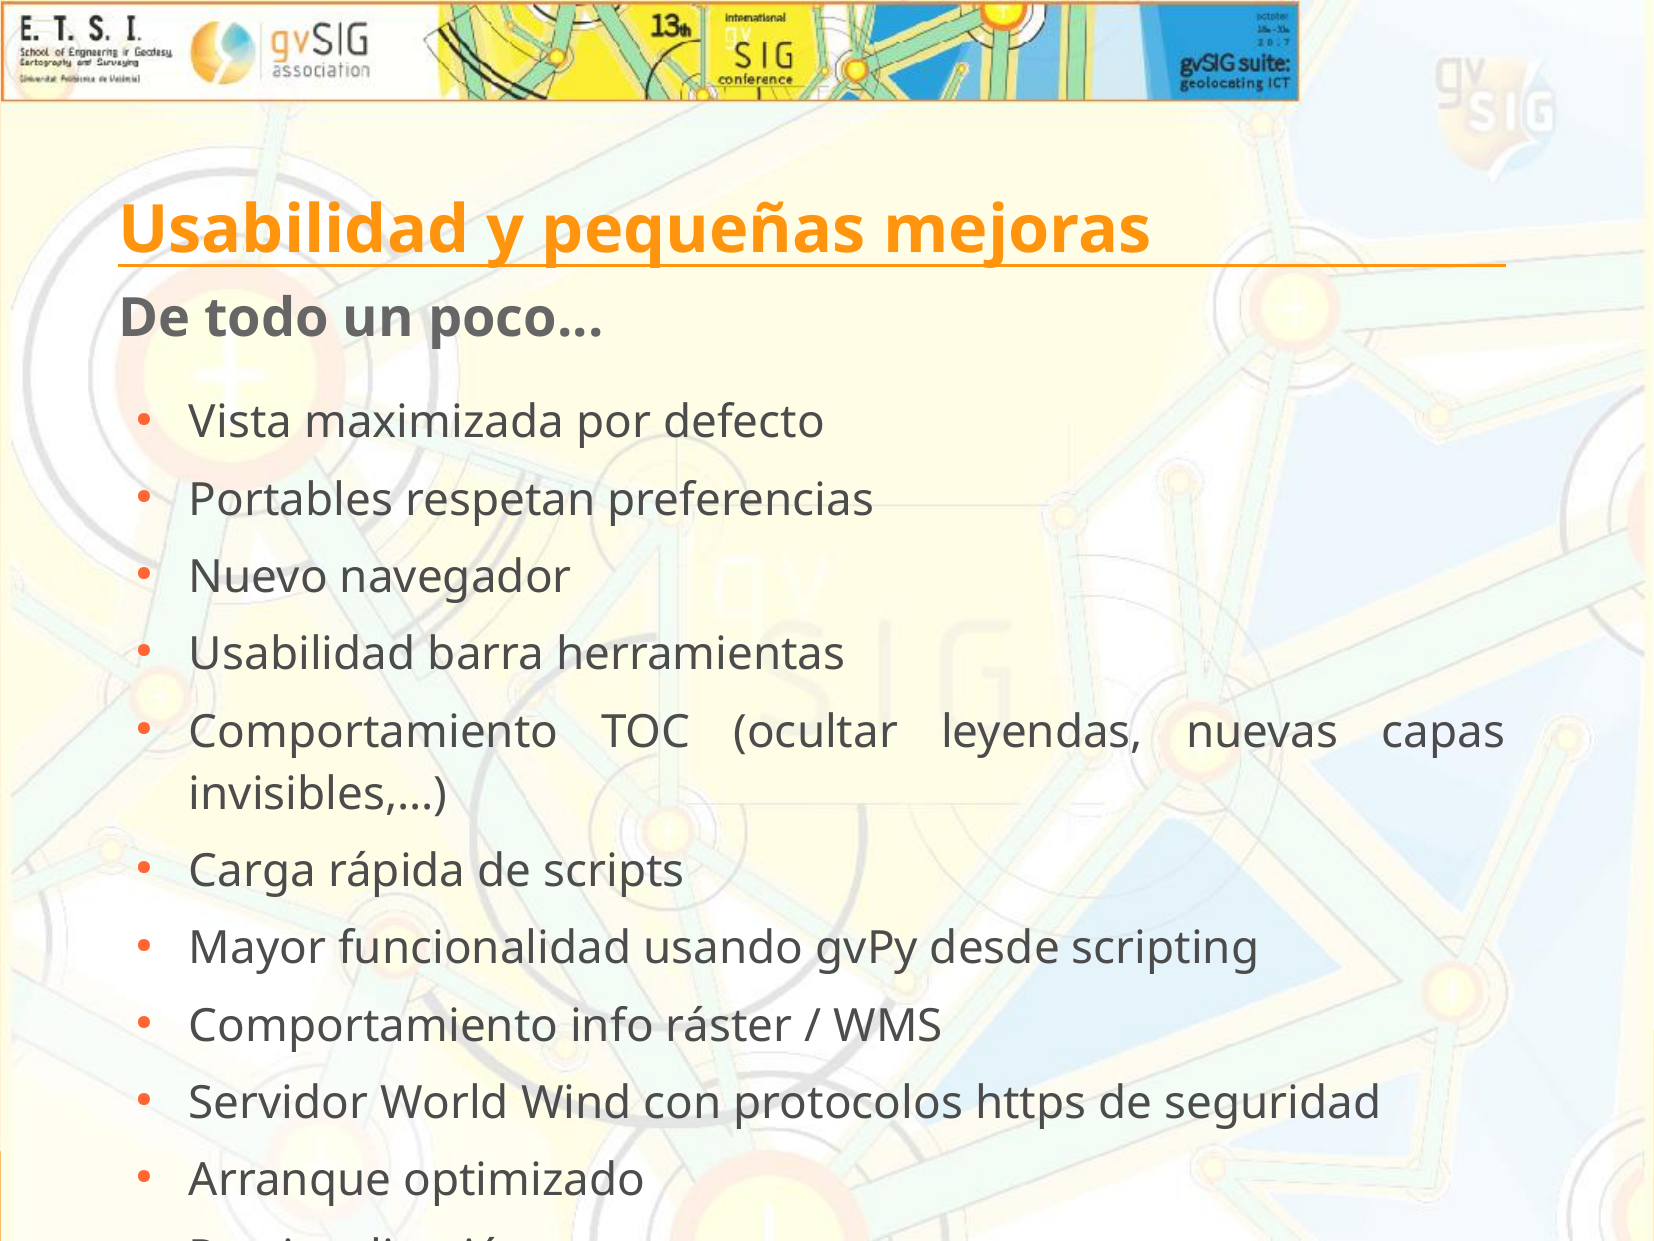

# Usabilidad y pequeñas mejoras
De todo un poco...
Vista maximizada por defecto
Portables respetan preferencias
Nuevo navegador
Usabilidad barra herramientas
Comportamiento TOC (ocultar leyendas, nuevas capas invisibles,…)
Carga rápida de scripts
Mayor funcionalidad usando gvPy desde scripting
Comportamiento info ráster / WMS
Servidor World Wind con protocolos https de seguridad
Arranque optimizado
Previsualización proyectos
Consultas mejoradas (selección por atributo)